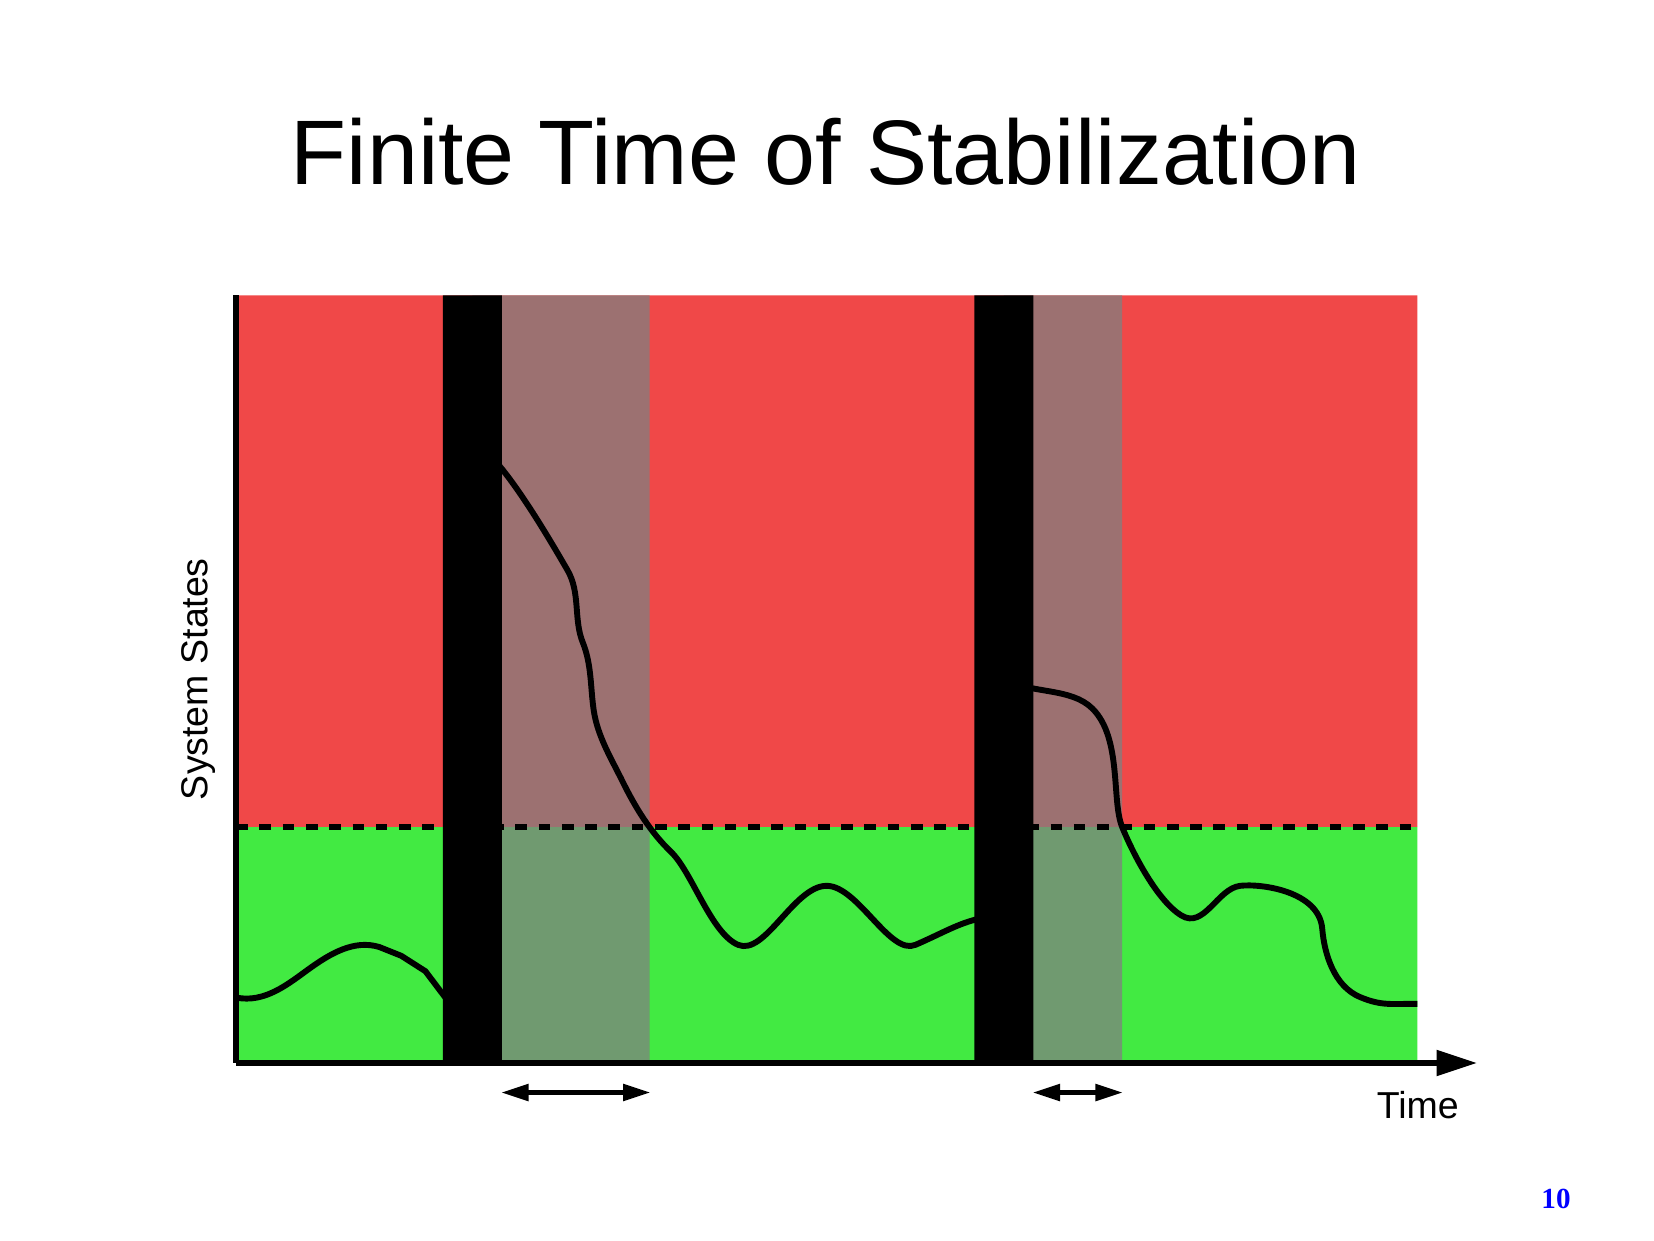

# Finite Time of Stabilization
System States
transient
faults
transient
faults
Time
10